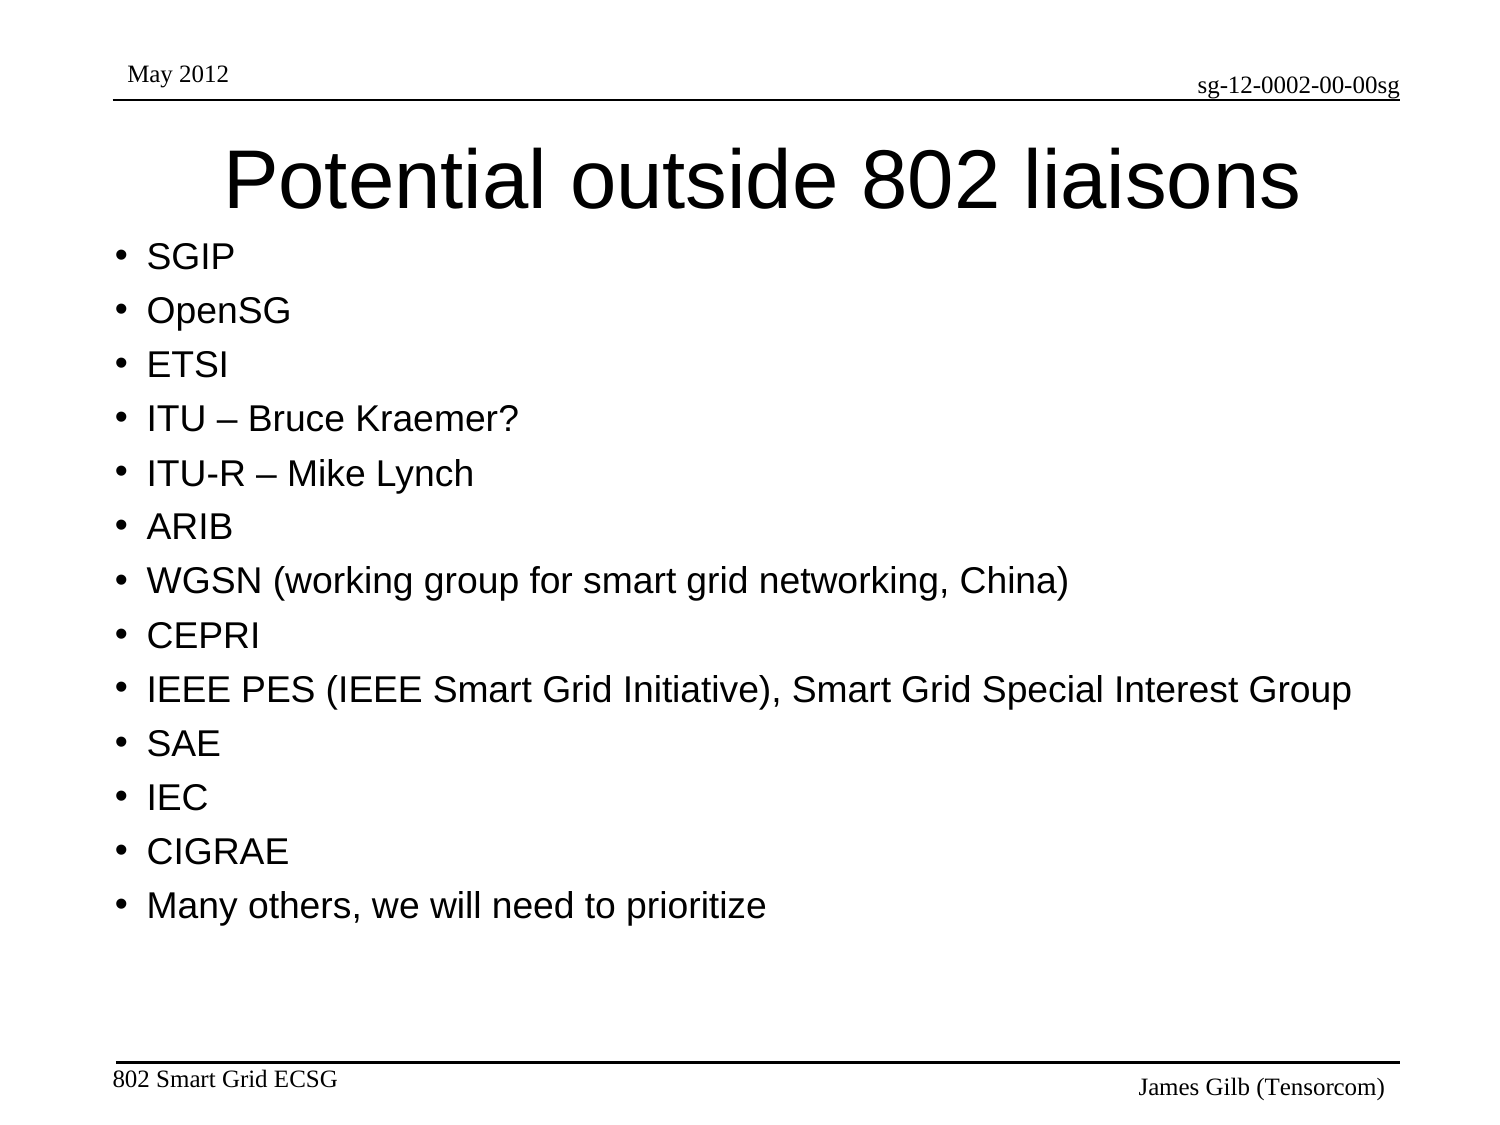

# Potential outside 802 liaisons
SGIP
OpenSG
ETSI
ITU – Bruce Kraemer?
ITU-R – Mike Lynch
ARIB
WGSN (working group for smart grid networking, China)
CEPRI
IEEE PES (IEEE Smart Grid Initiative), Smart Grid Special Interest Group
SAE
IEC
CIGRAE
Many others, we will need to prioritize